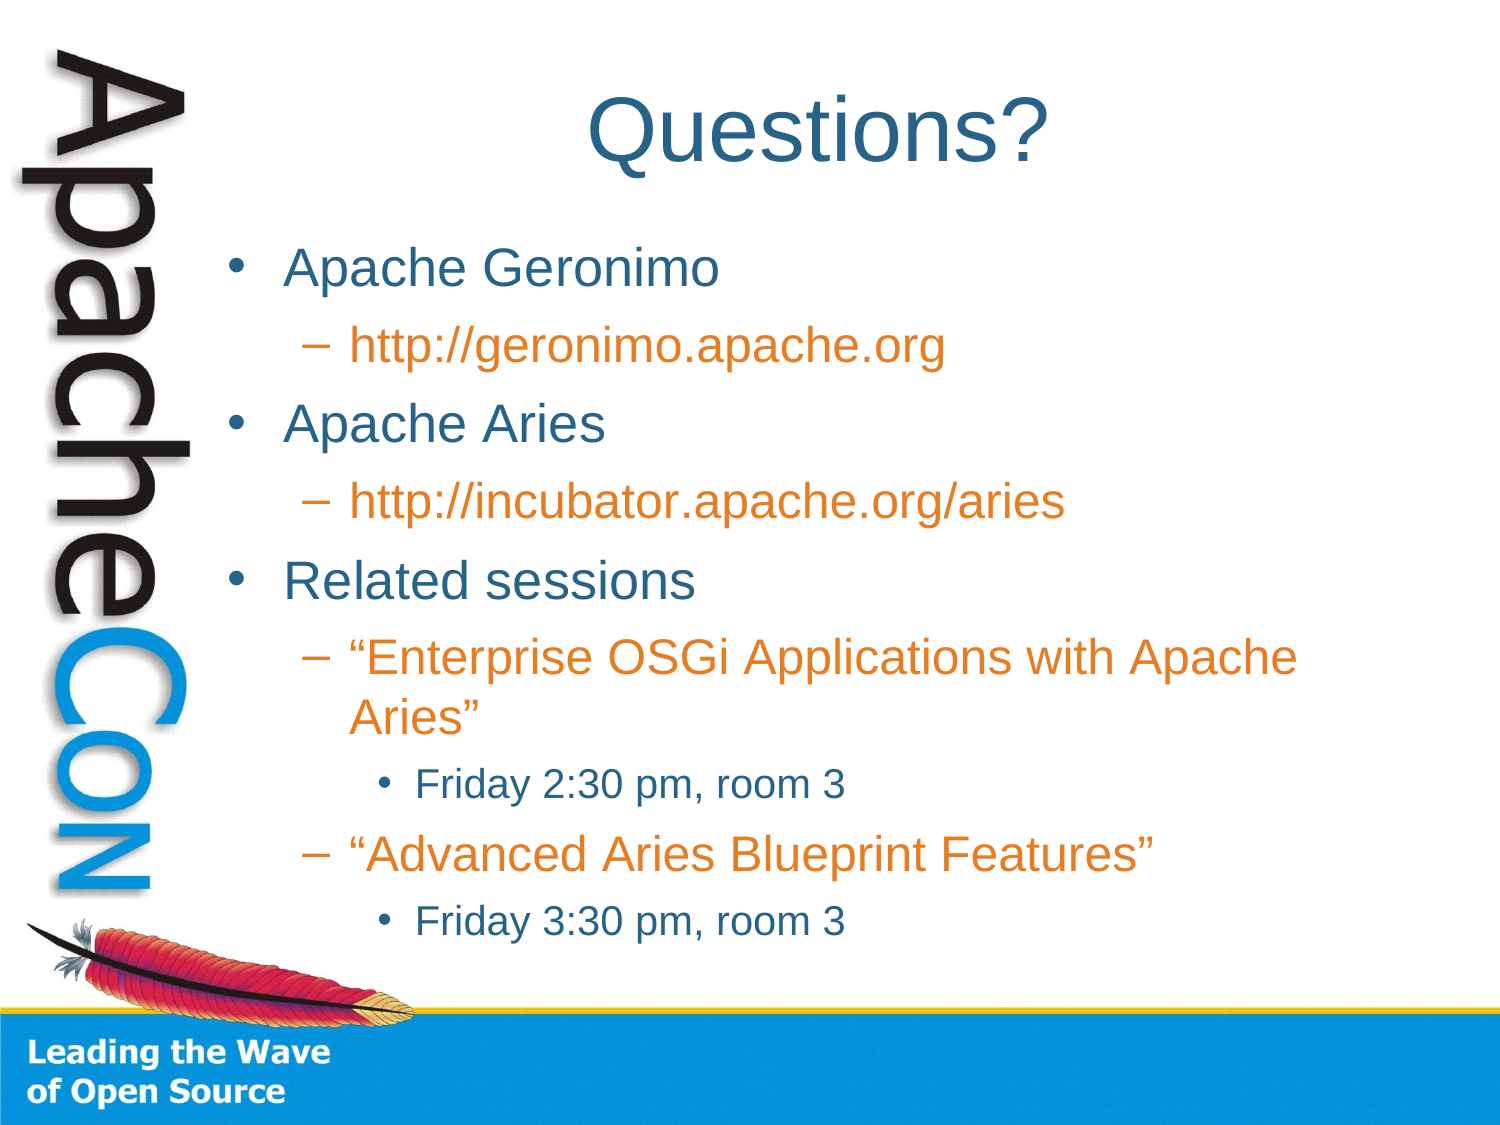

# Questions?
Apache Geronimo
http://geronimo.apache.org
Apache Aries
http://incubator.apache.org/aries
Related sessions
“Enterprise OSGi Applications with Apache Aries”
Friday 2:30 pm, room 3
“Advanced Aries Blueprint Features”
Friday 3:30 pm, room 3